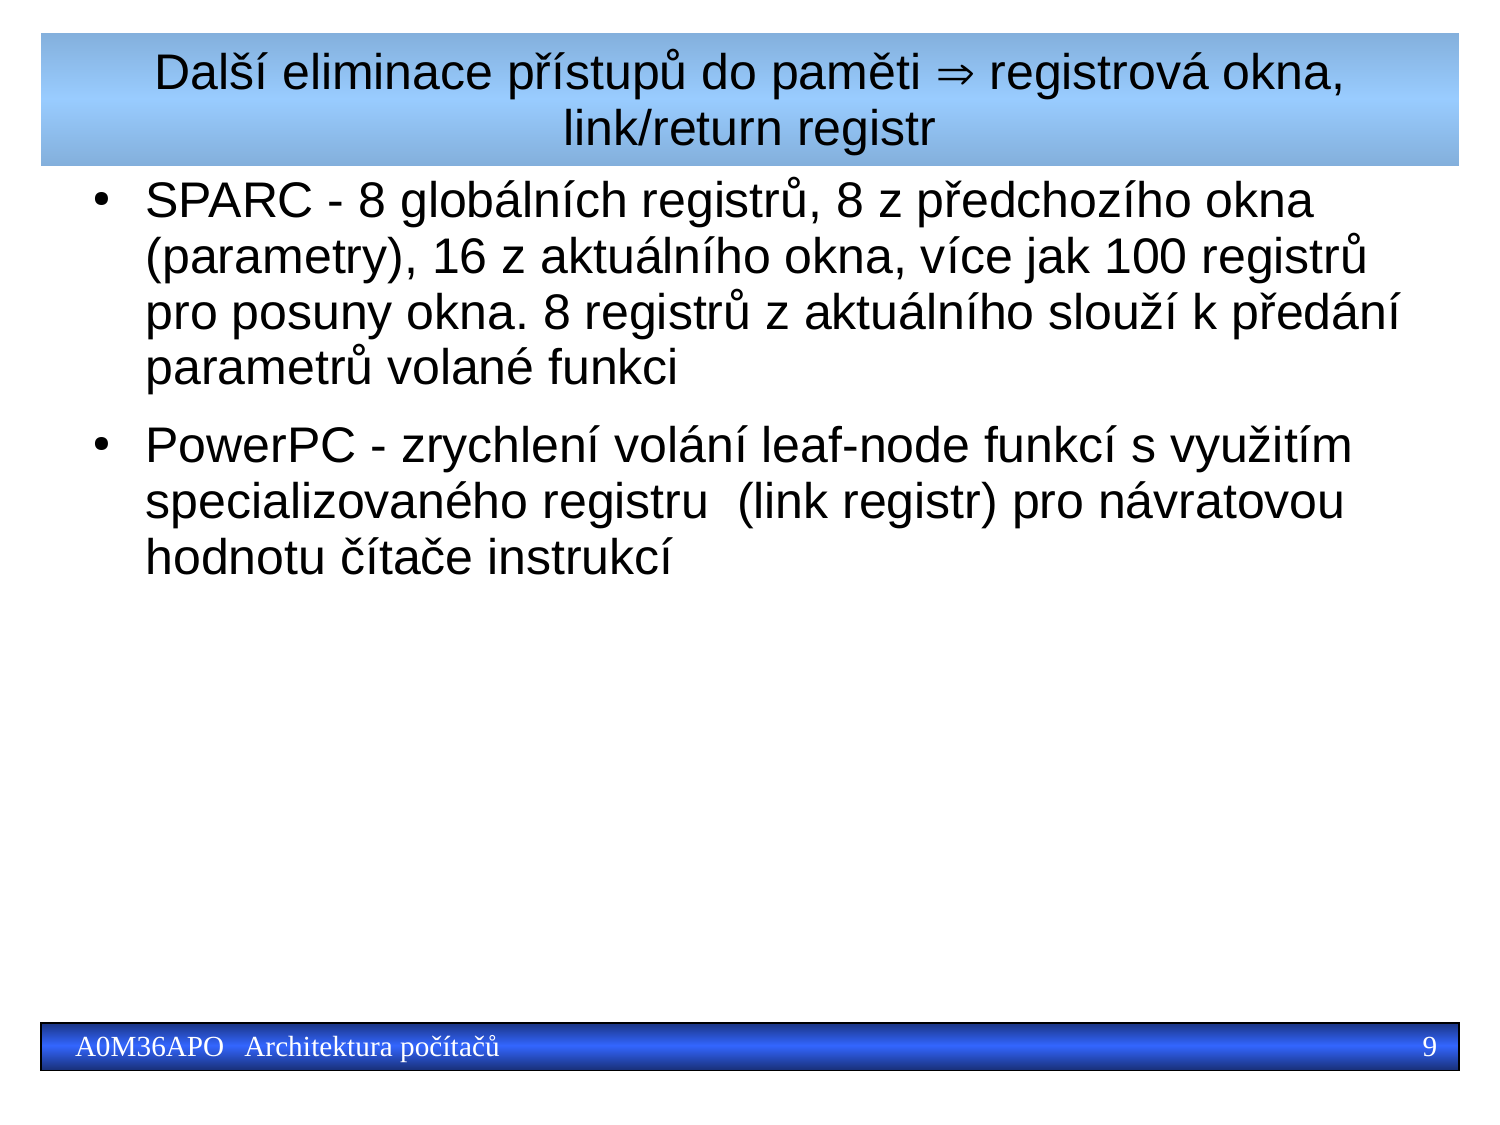

# Další eliminace přístupů do paměti ⇒ registrová okna, link/return registr
SPARC - 8 globálních registrů, 8 z předchozího okna (parametry), 16 z aktuálního okna, více jak 100 registrů pro posuny okna. 8 registrů z aktuálního slouží k předání parametrů volané funkci
PowerPC - zrychlení volání leaf-node funkcí s využitím specializovaného registru (link registr) pro návratovou hodnotu čítače instrukcí
A0M36APO Architektura počítačů
9